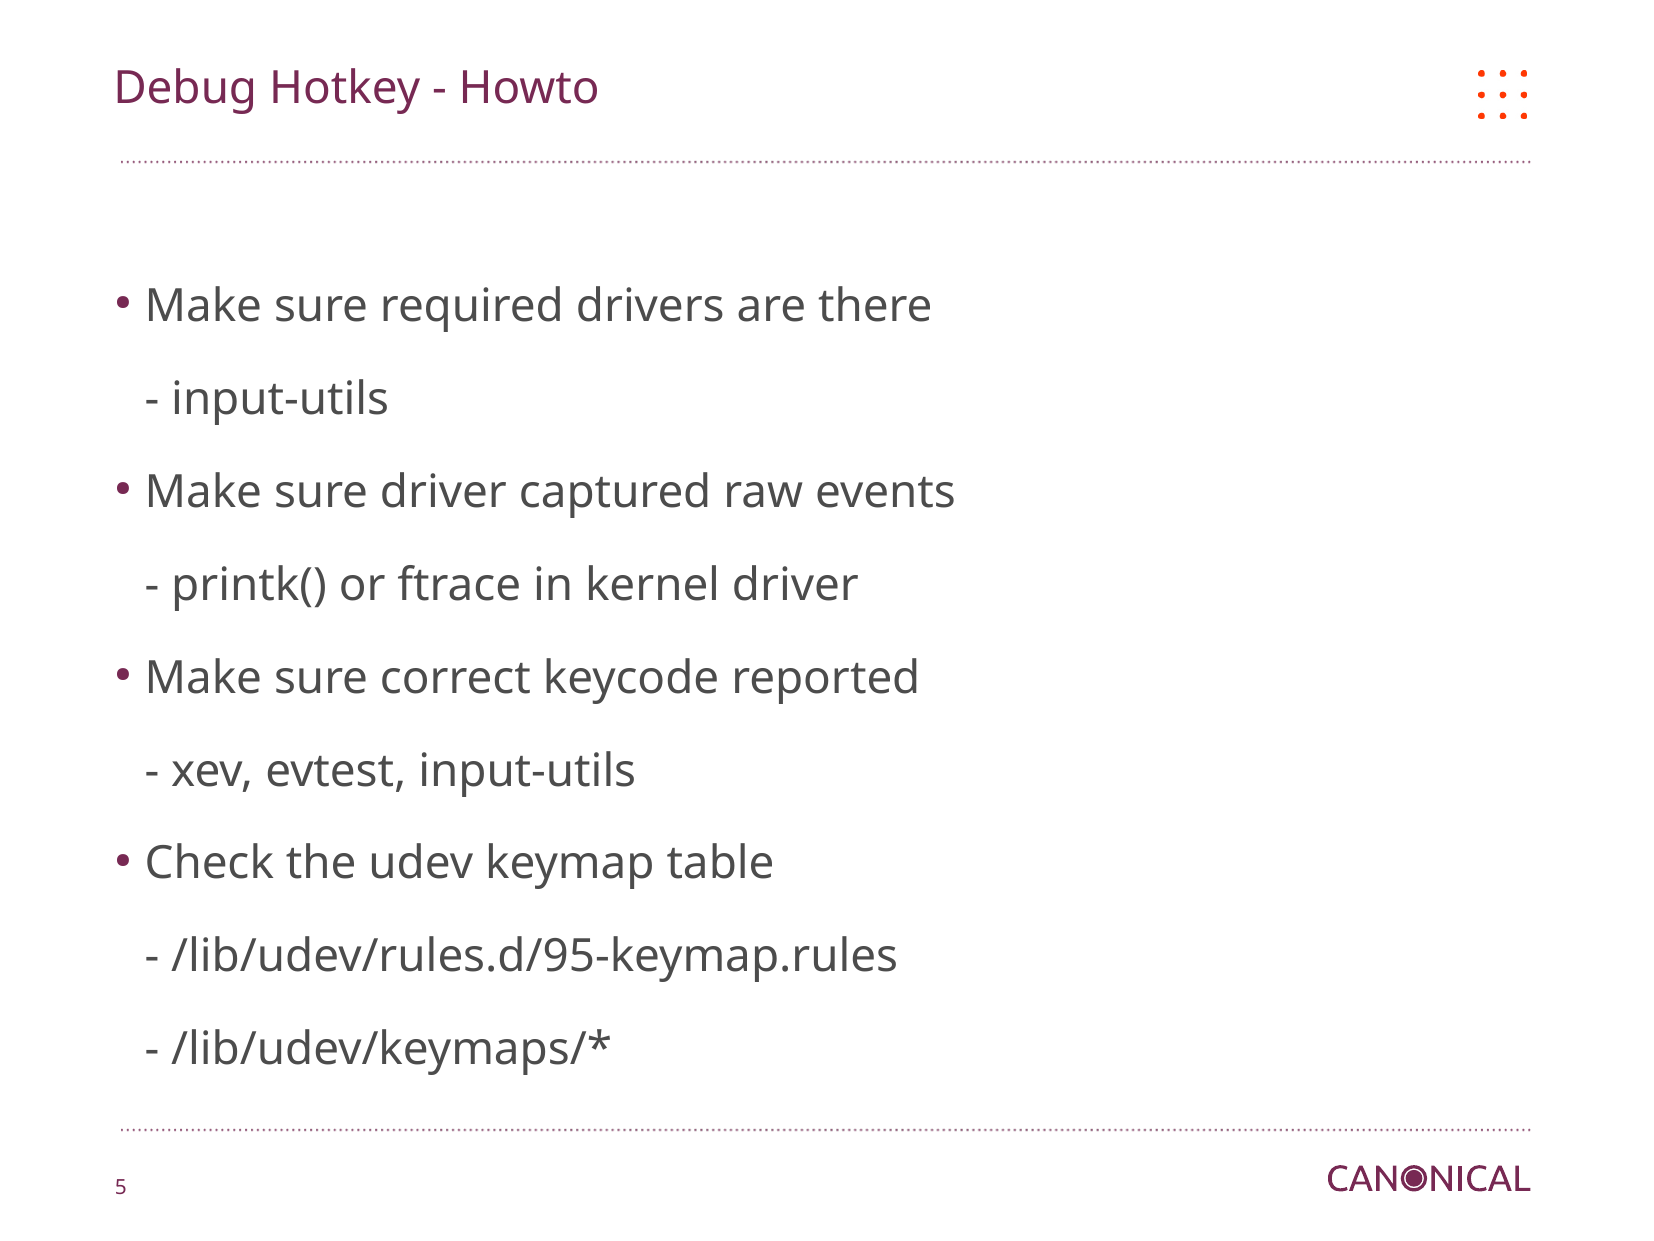

# Debug Hotkey - Howto
Make sure required drivers are there
- input-utils
Make sure driver captured raw events
- printk() or ftrace in kernel driver
Make sure correct keycode reported
- xev, evtest, input-utils
Check the udev keymap table
- /lib/udev/rules.d/95-keymap.rules
- /lib/udev/keymaps/*